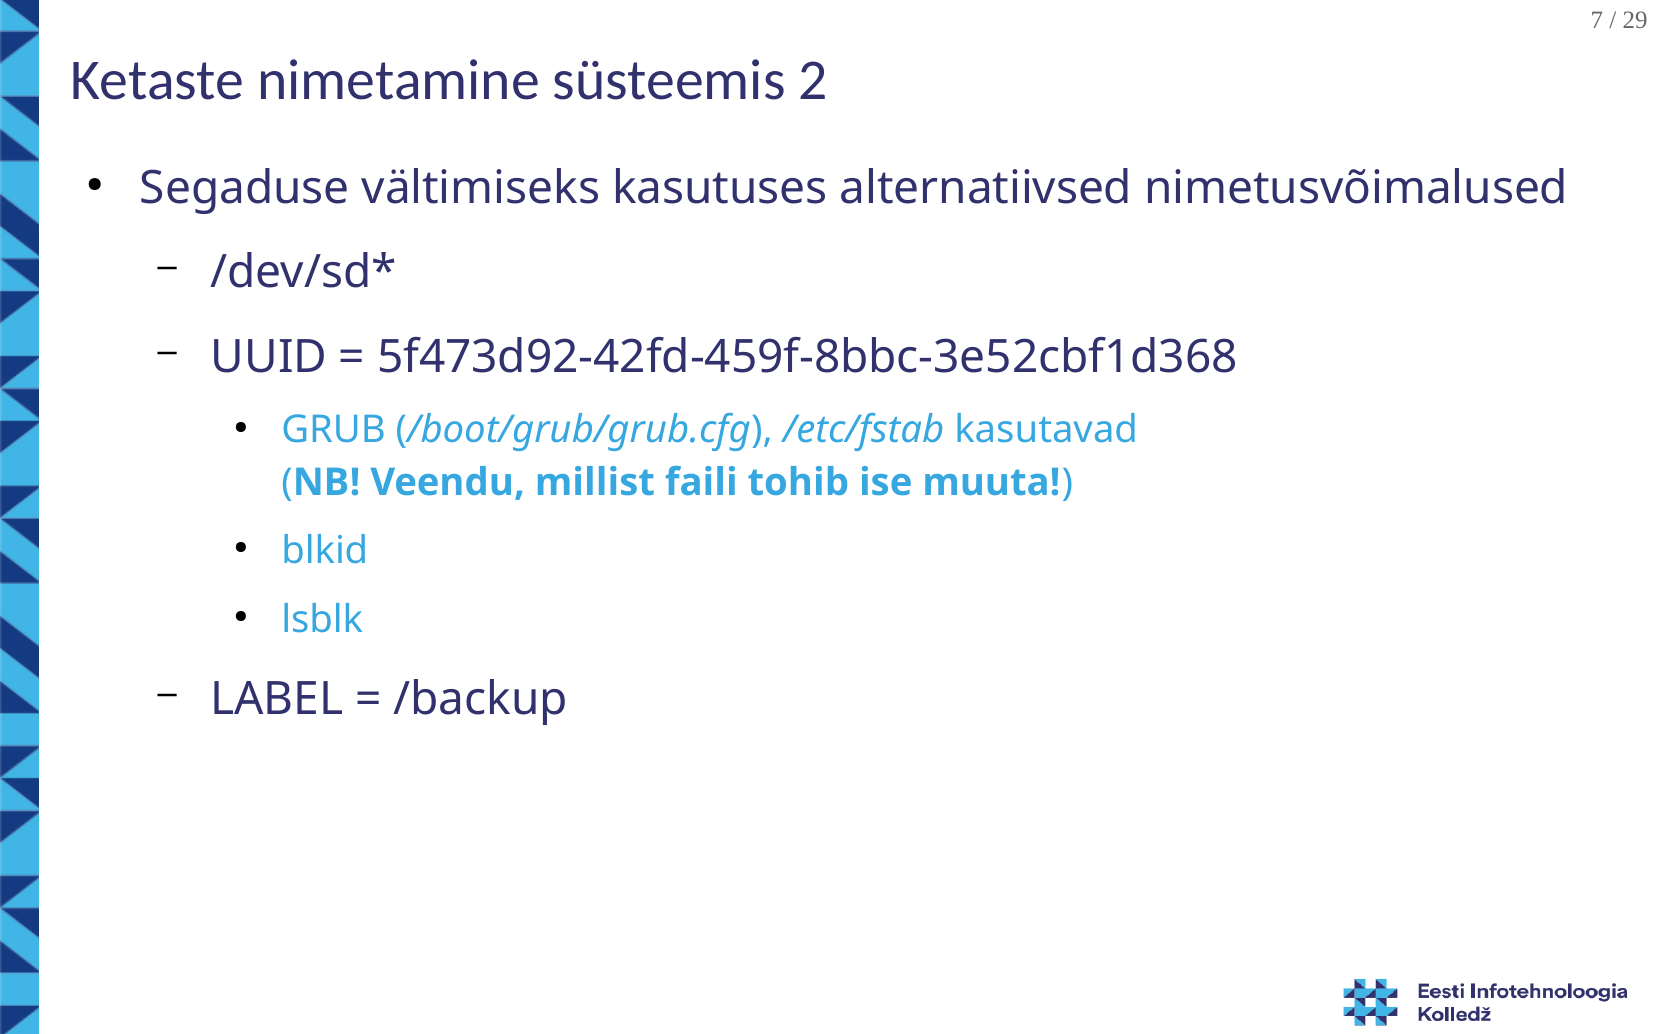

# Ketaste nimetamine süsteemis 2
Segaduse vältimiseks kasutuses alternatiivsed nimetusvõimalused
/dev/sd*
UUID = 5f473d92-42fd-459f-8bbc-3e52cbf1d368
GRUB (/boot/grub/grub.cfg), /etc/fstab kasutavad
(NB! Veendu, millist faili tohib ise muuta!)
blkid
lsblk
LABEL = /backup